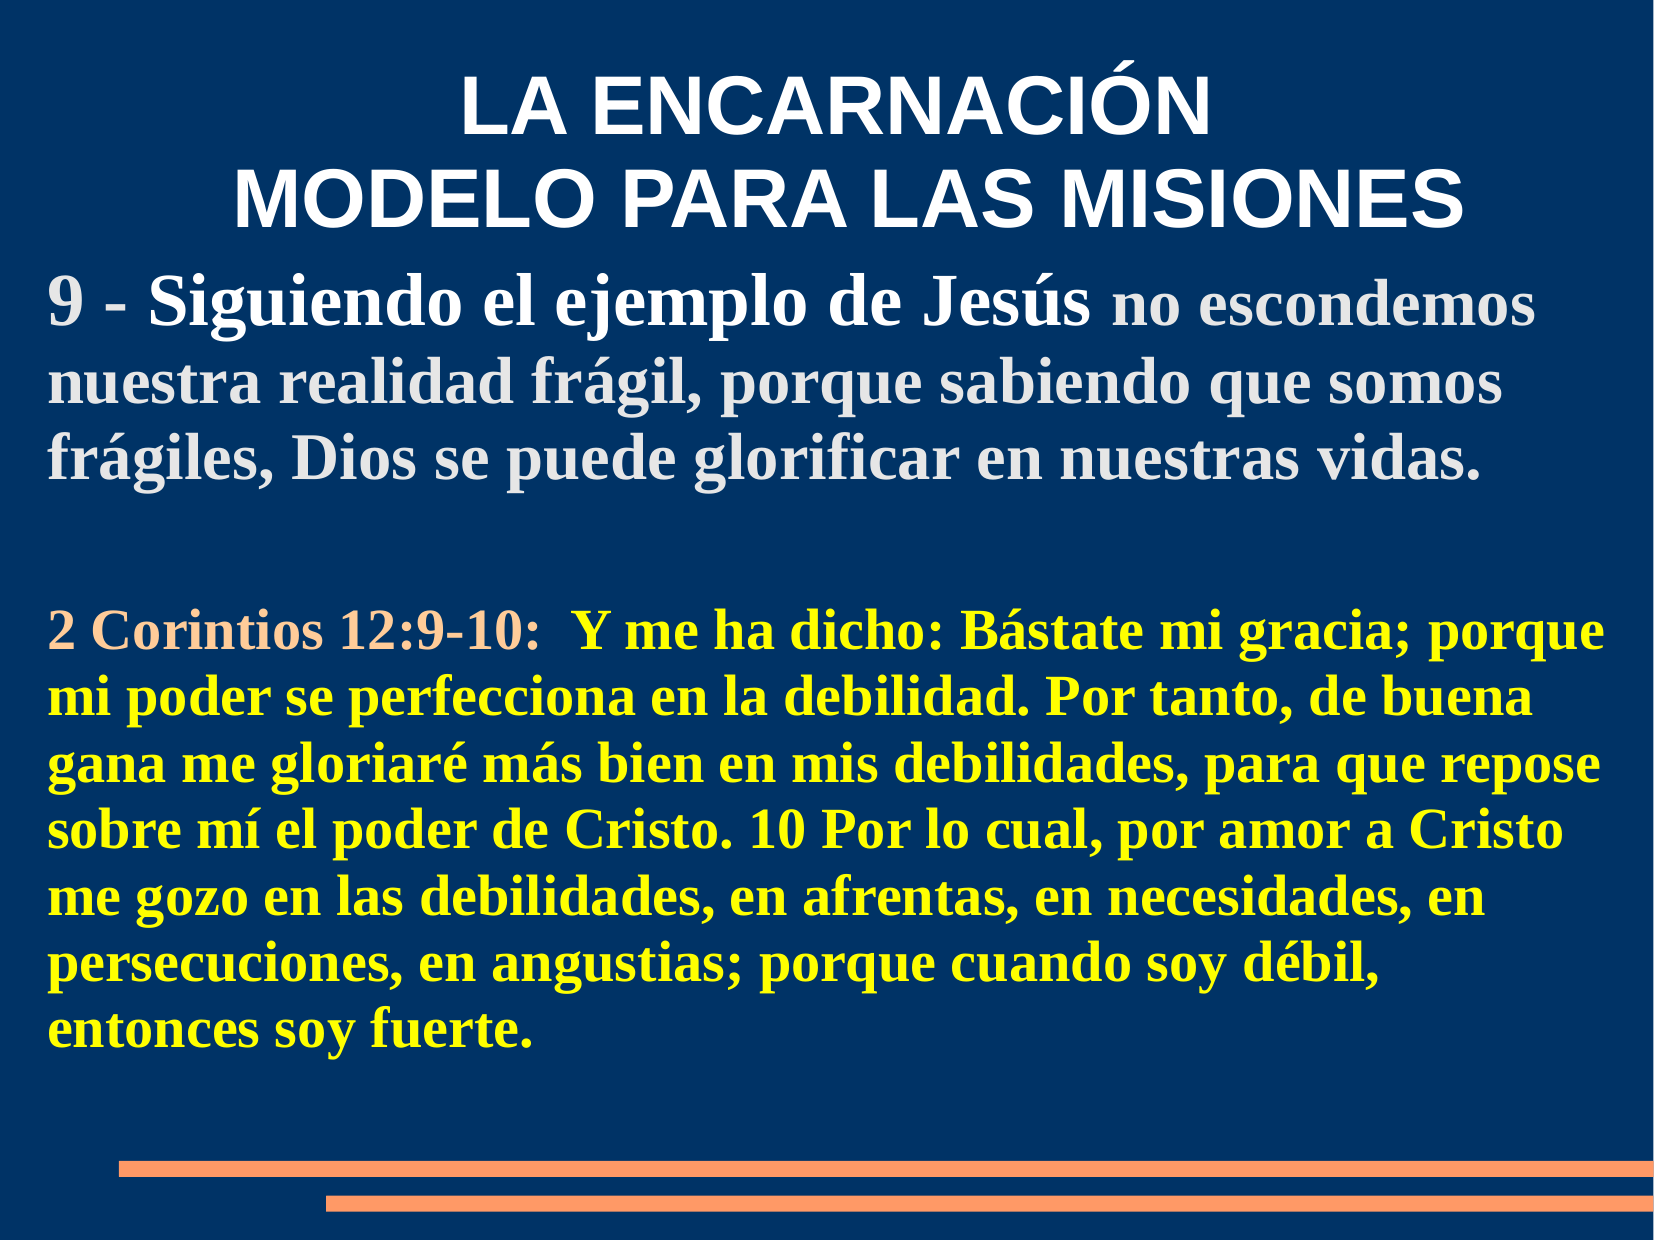

# LA ENCARNACIÓN MODELO PARA LAS MISIONES
9 - Siguiendo el ejemplo de Jesús no escondemos nuestra realidad frágil, porque sabiendo que somos frágiles, Dios se puede glorificar en nuestras vidas.
2 Corintios 12:9-10: Y me ha dicho: Bástate mi gracia; porque mi poder se perfecciona en la debilidad. Por tanto, de buena gana me gloriaré más bien en mis debilidades, para que repose sobre mí el poder de Cristo. 10 Por lo cual, por amor a Cristo me gozo en las debilidades, en afrentas, en necesidades, en persecuciones, en angustias; porque cuando soy débil, entonces soy fuerte.